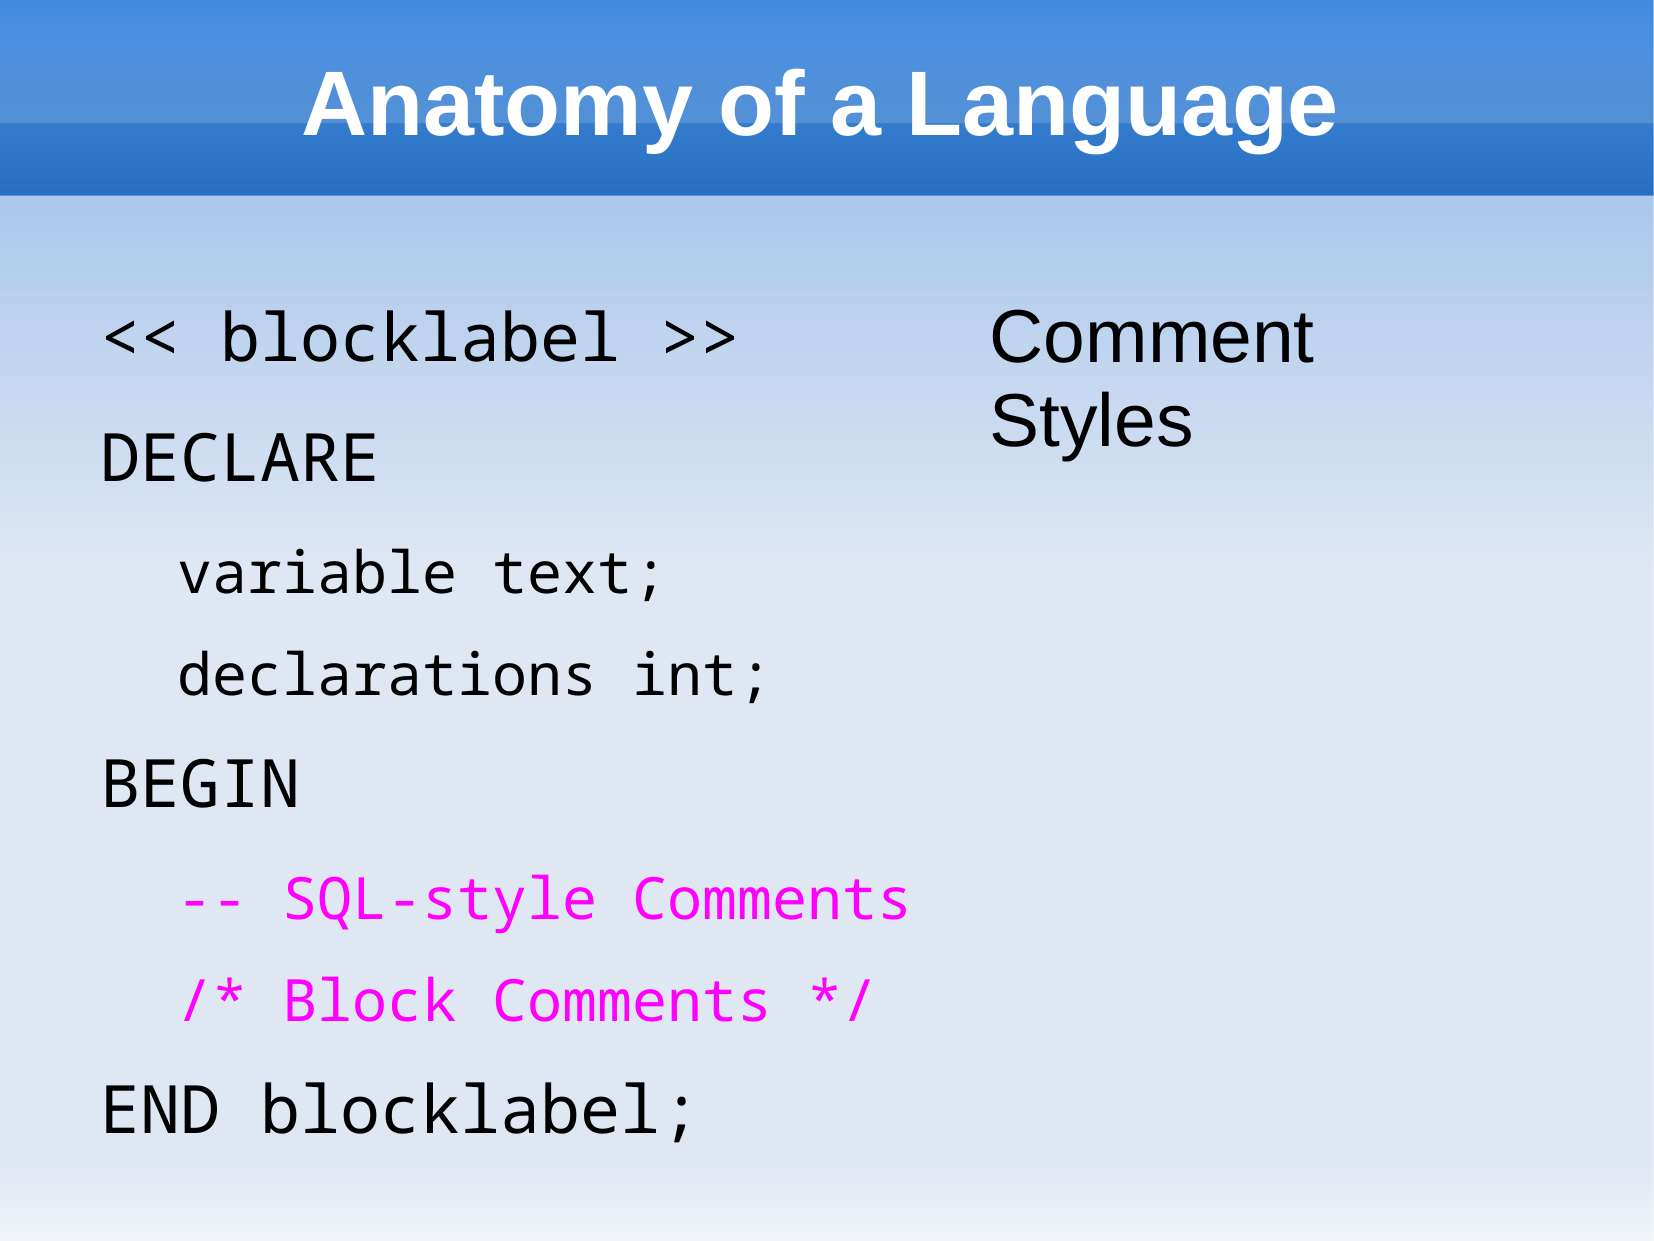

# Anatomy of a Language
Comment Styles
<< blocklabel >>
DECLARE
variable text;
declarations int;
BEGIN
-- SQL-style Comments
/* Block Comments */
END blocklabel;